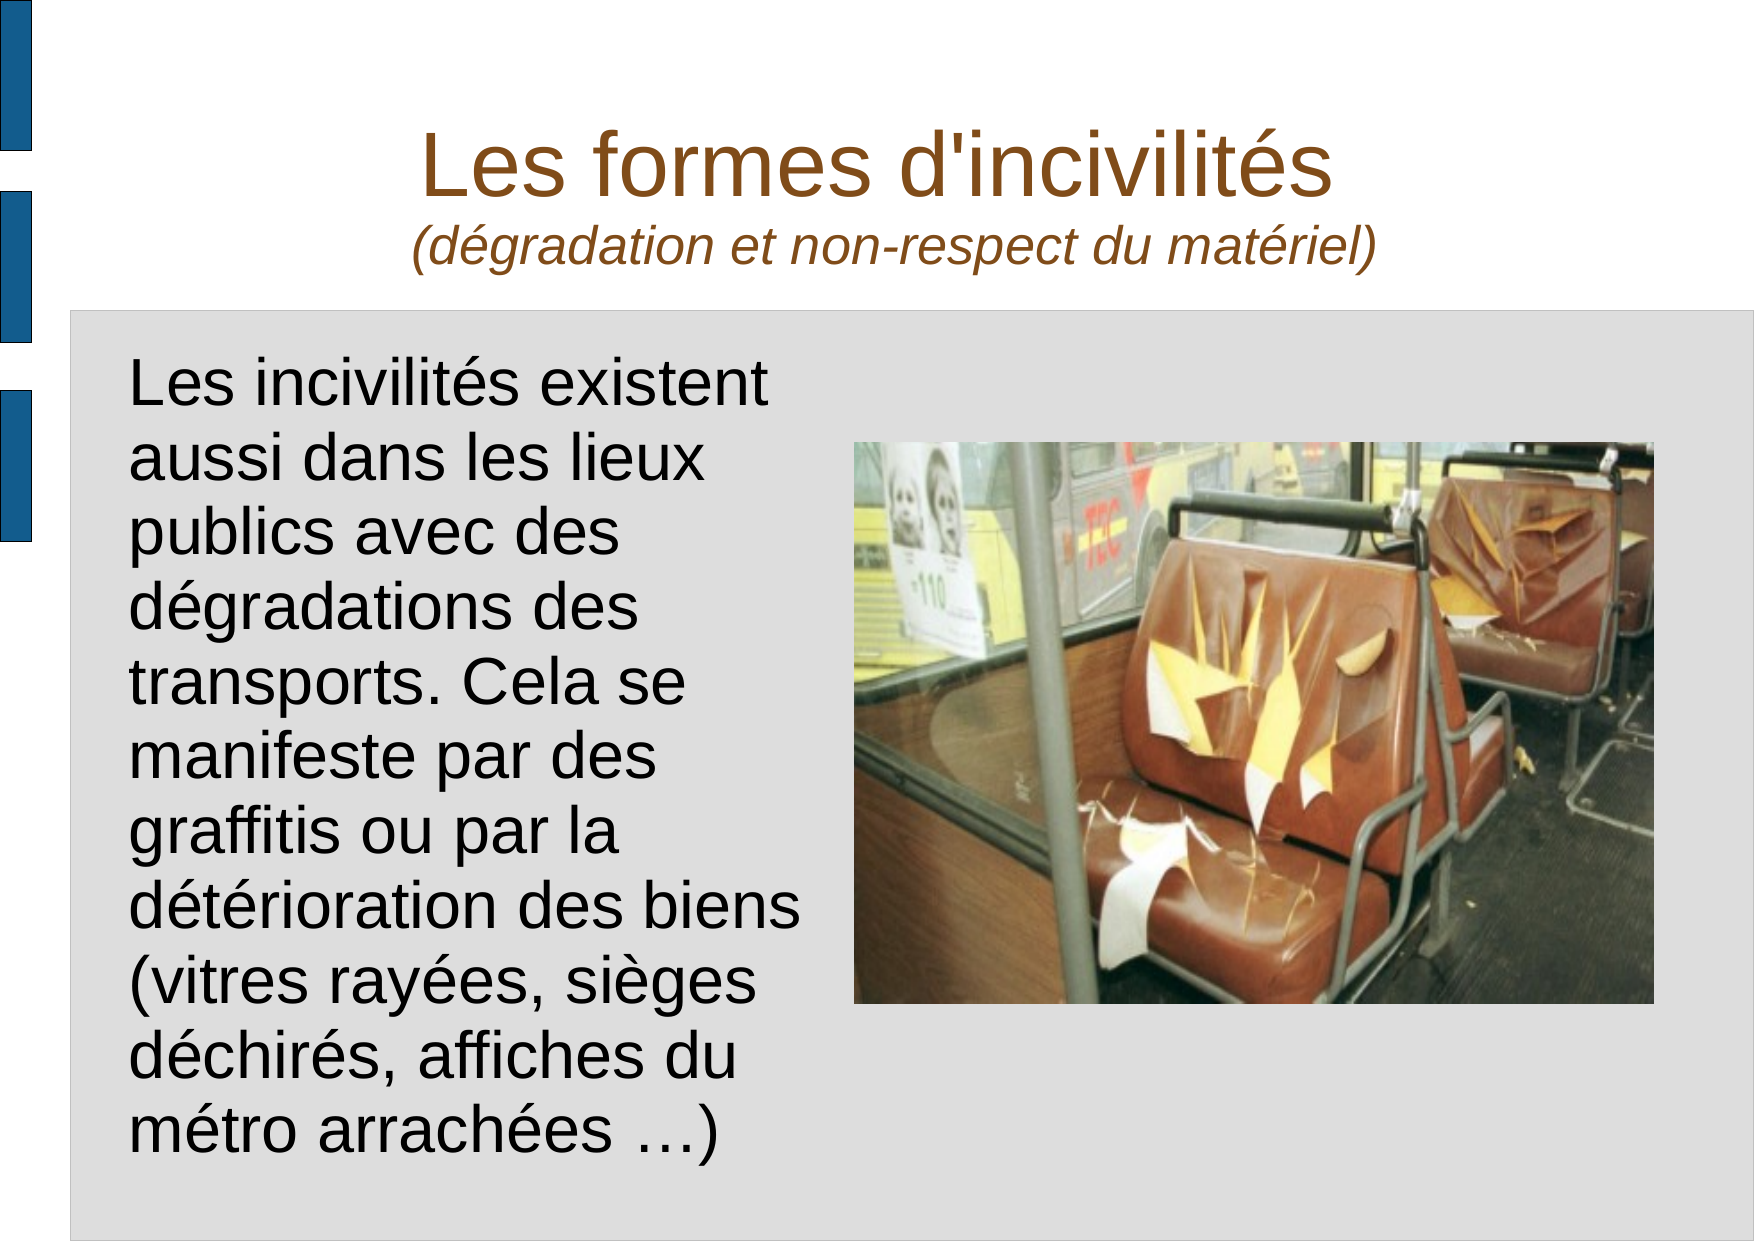

# Les formes d'incivilités (dégradation et non-respect du matériel)
Les incivilités existent aussi dans les lieux publics avec des dégradations des transports. Cela se manifeste par des graffitis ou par la détérioration des biens (vitres rayées, sièges déchirés, affiches du métro arrachées …)